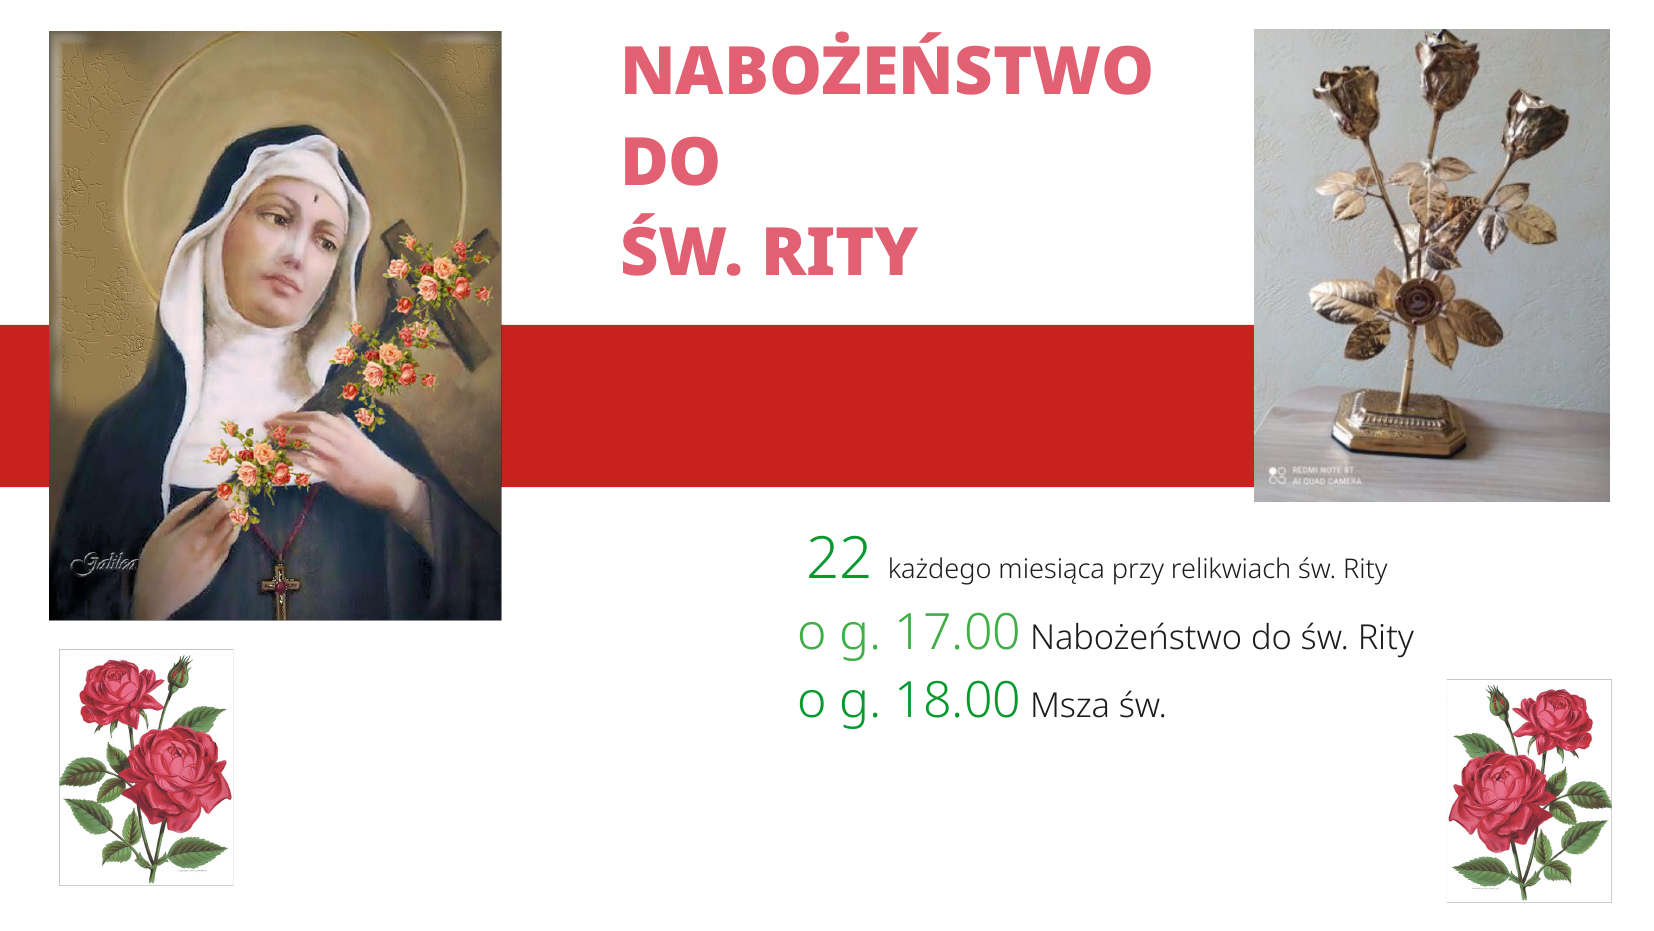

# NABOŻEŃSTWO DO ŚW. RITY
 22 każdego miesiąca przy relikwiach św. Rity
o g. 17.00 Nabożeństwo do św. Rity
o g. 18.00 Msza św.